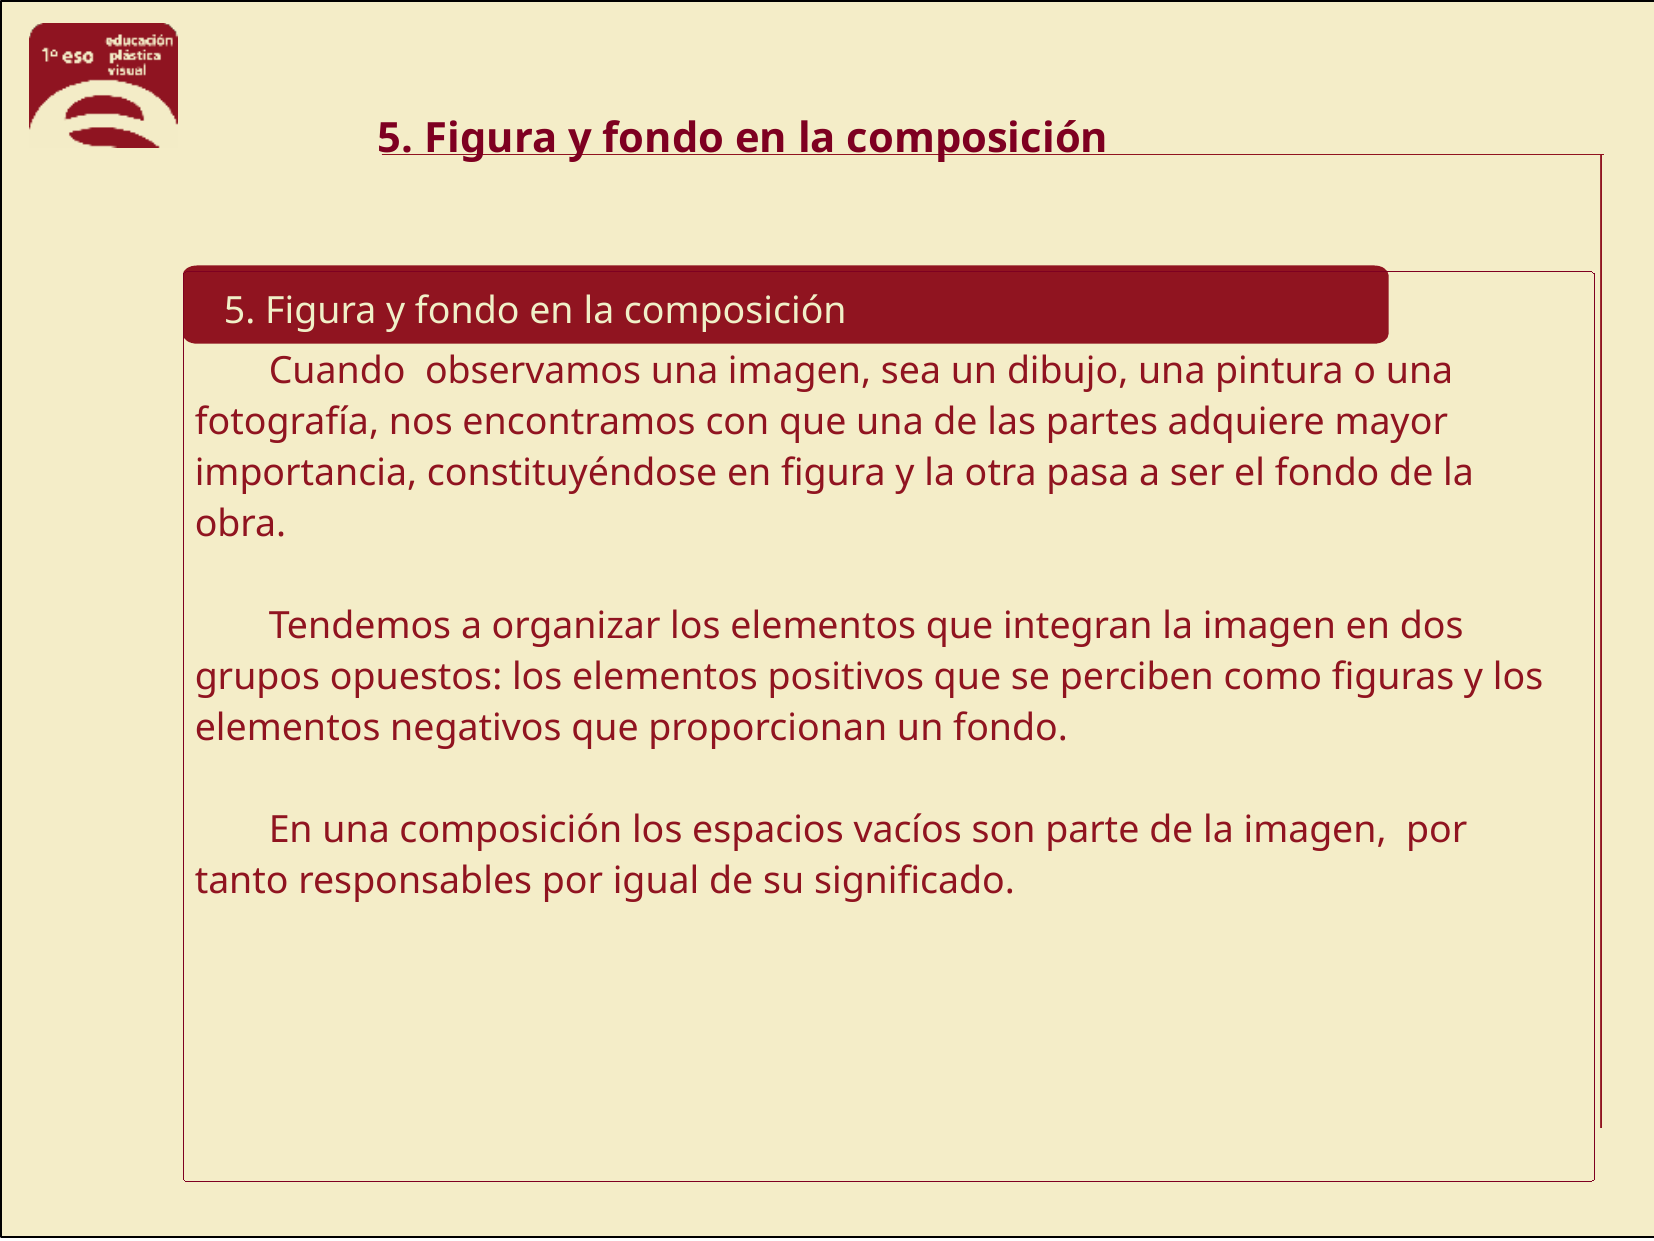

5. Figura y fondo en la composición
	5. Figura y fondo en la composición
#
	Cuando observamos una imagen, sea un dibujo, una pintura o una fotografía, nos encontramos con que una de las partes adquiere mayor importancia, constituyéndose en figura y la otra pasa a ser el fondo de la obra.
	Tendemos a organizar los elementos que integran la imagen en dos grupos opuestos: los elementos positivos que se perciben como figuras y los elementos negativos que proporcionan un fondo.
	En una composición los espacios vacíos son parte de la imagen, por tanto responsables por igual de su significado.